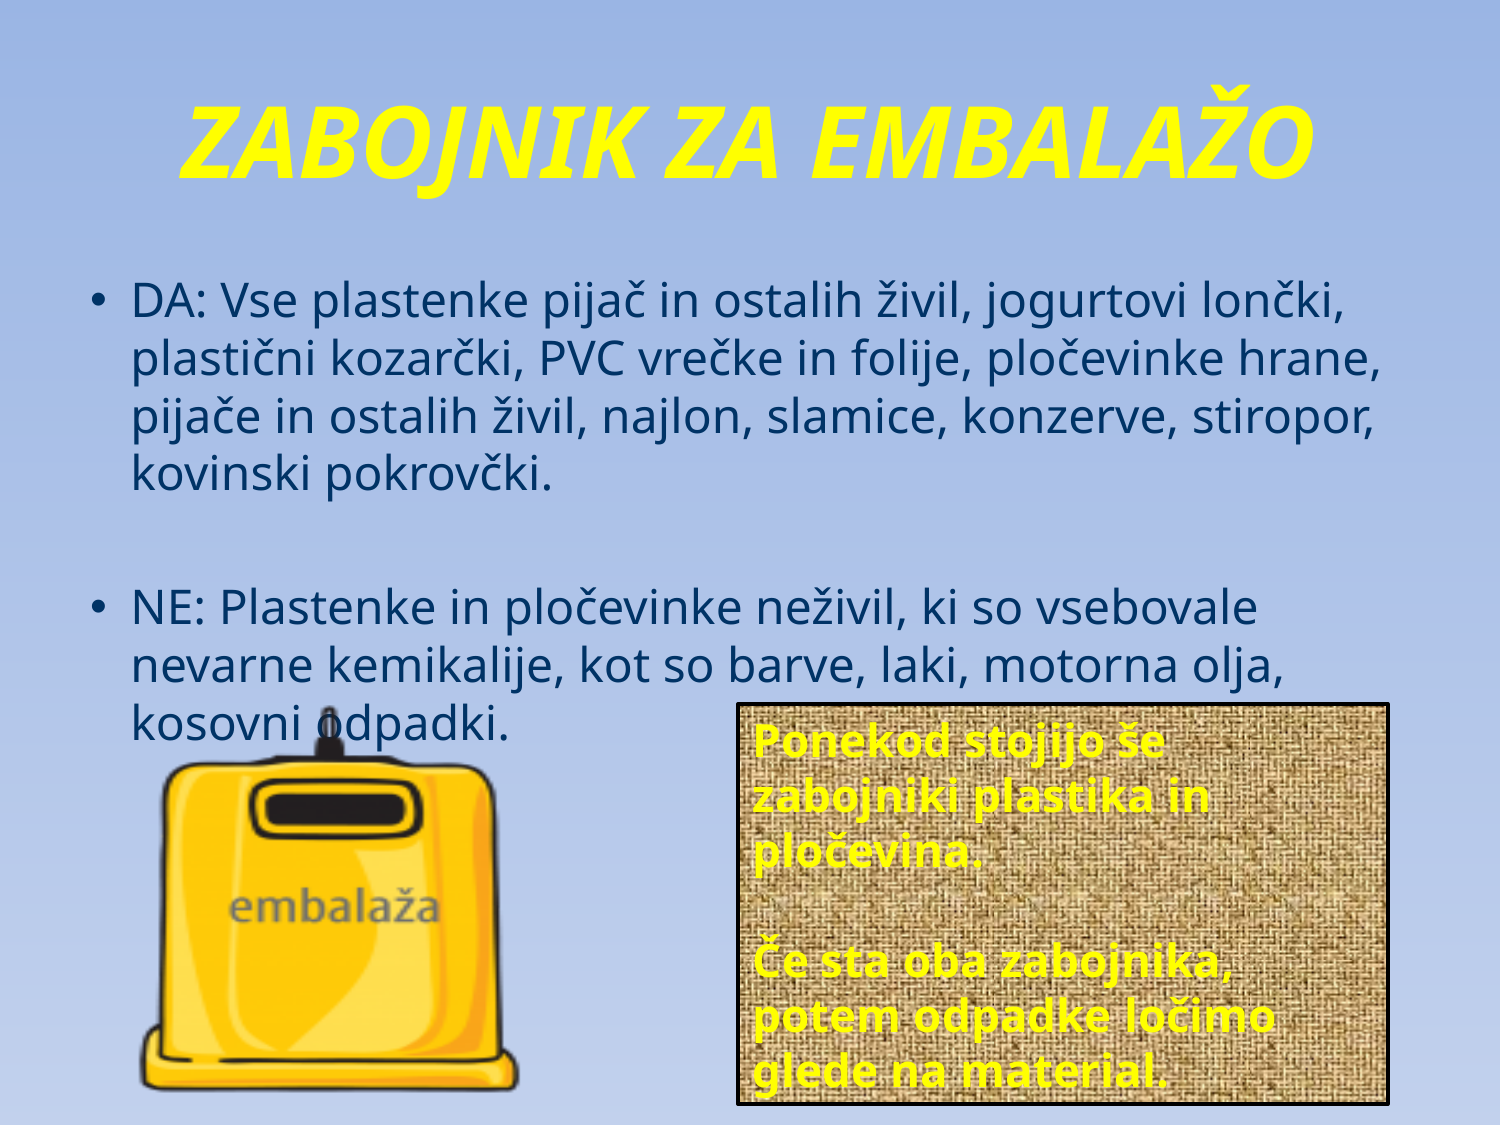

# ZABOJNIK ZA EMBALAŽO
DA: Vse plastenke pijač in ostalih živil, jogurtovi lončki, plastični kozarčki, PVC vrečke in folije, pločevinke hrane, pijače in ostalih živil, najlon, slamice, konzerve, stiropor, kovinski pokrovčki.
NE: Plastenke in pločevinke neživil, ki so vsebovale nevarne kemikalije, kot so barve, laki, motorna olja, kosovni odpadki.
Ponekod stojijo še zabojniki plastika in pločevina.
Če sta oba zabojnika, potem odpadke ločimo glede na material.